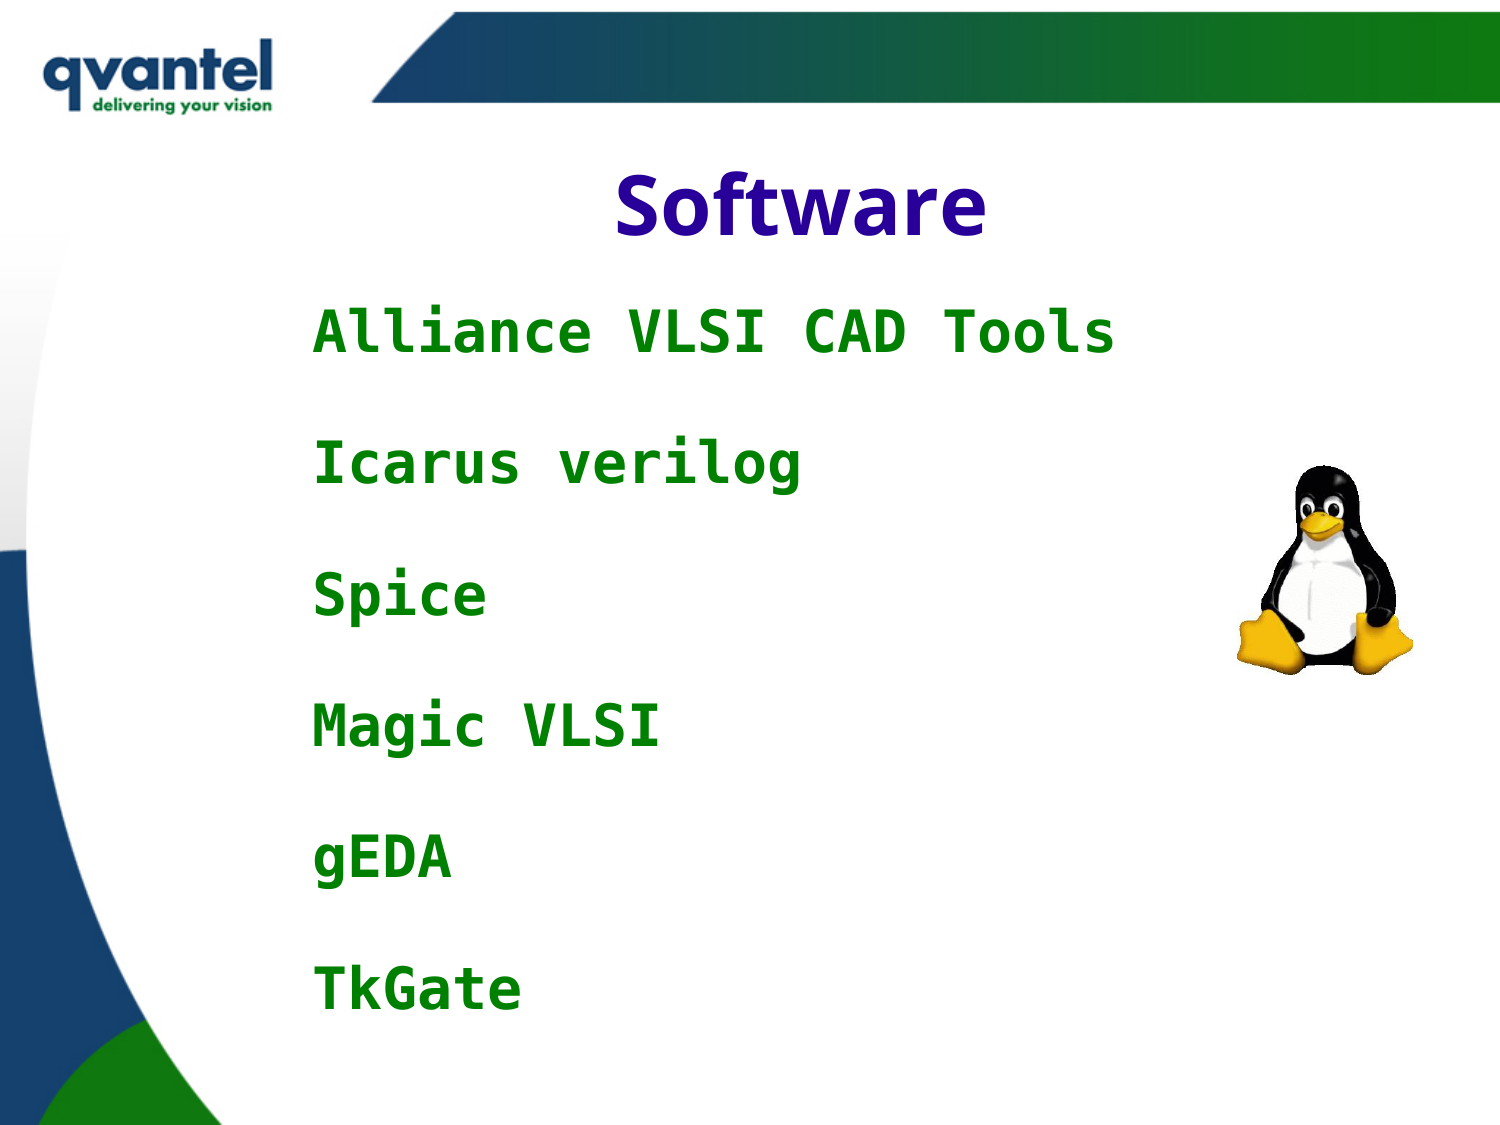

Software
 Alliance VLSI CAD Tools
 Icarus verilog
 Spice
 Magic VLSI
 gEDA
 TkGate